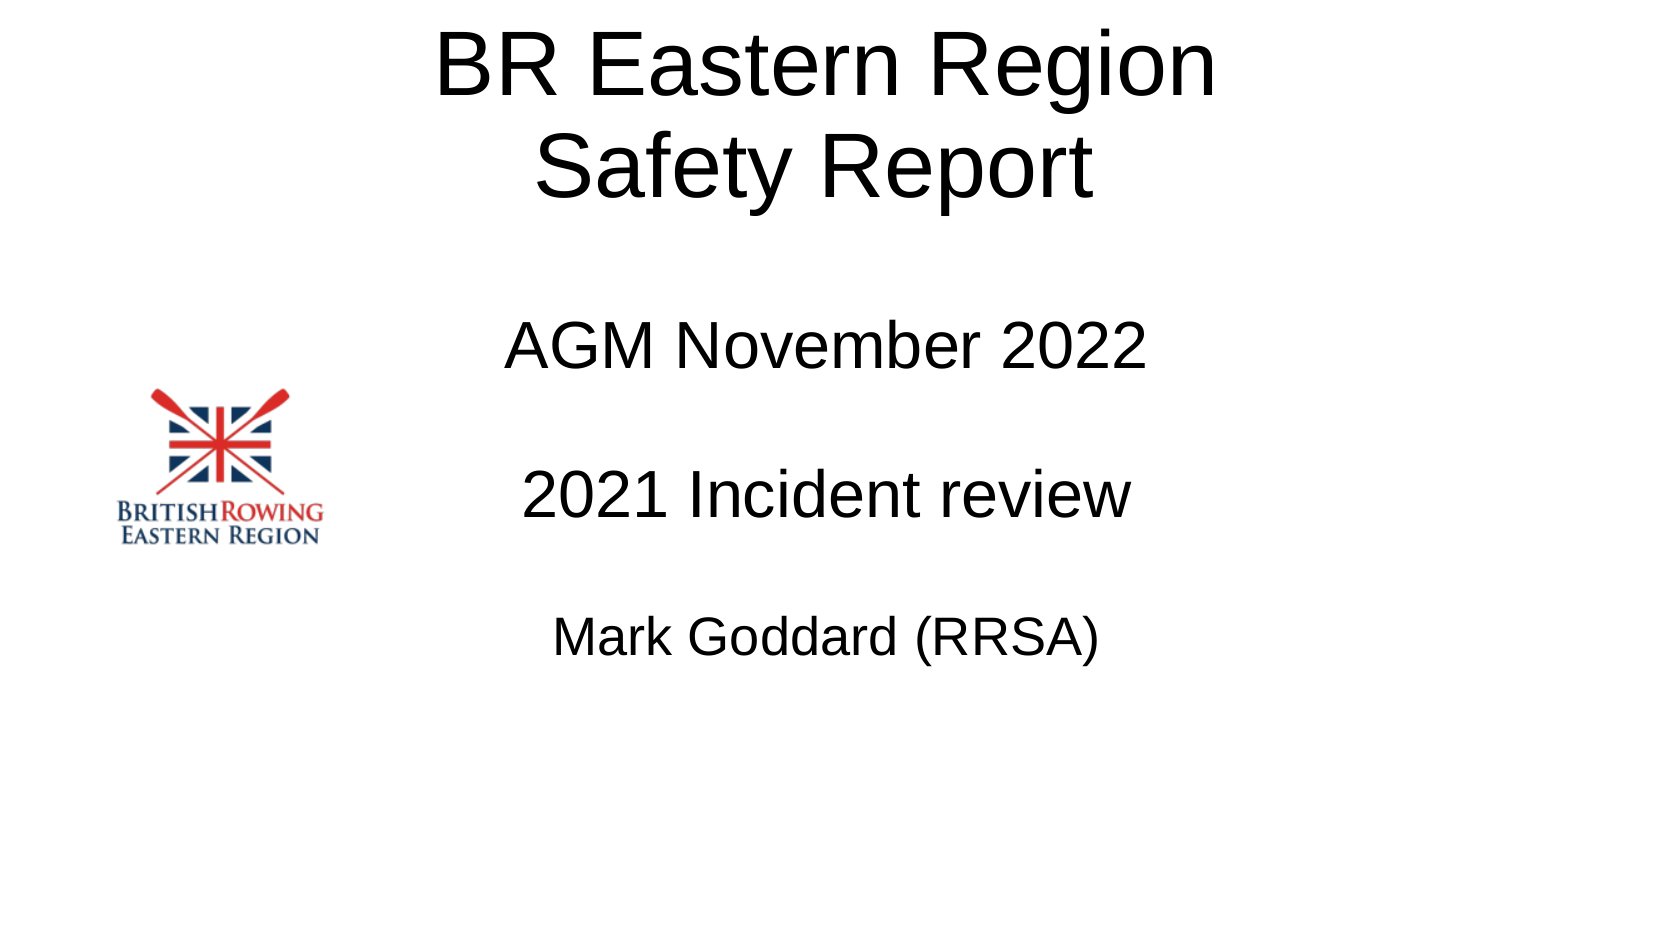

# BR Eastern Region Safety Report
AGM November 2022
2021 Incident review
Mark Goddard (RRSA)